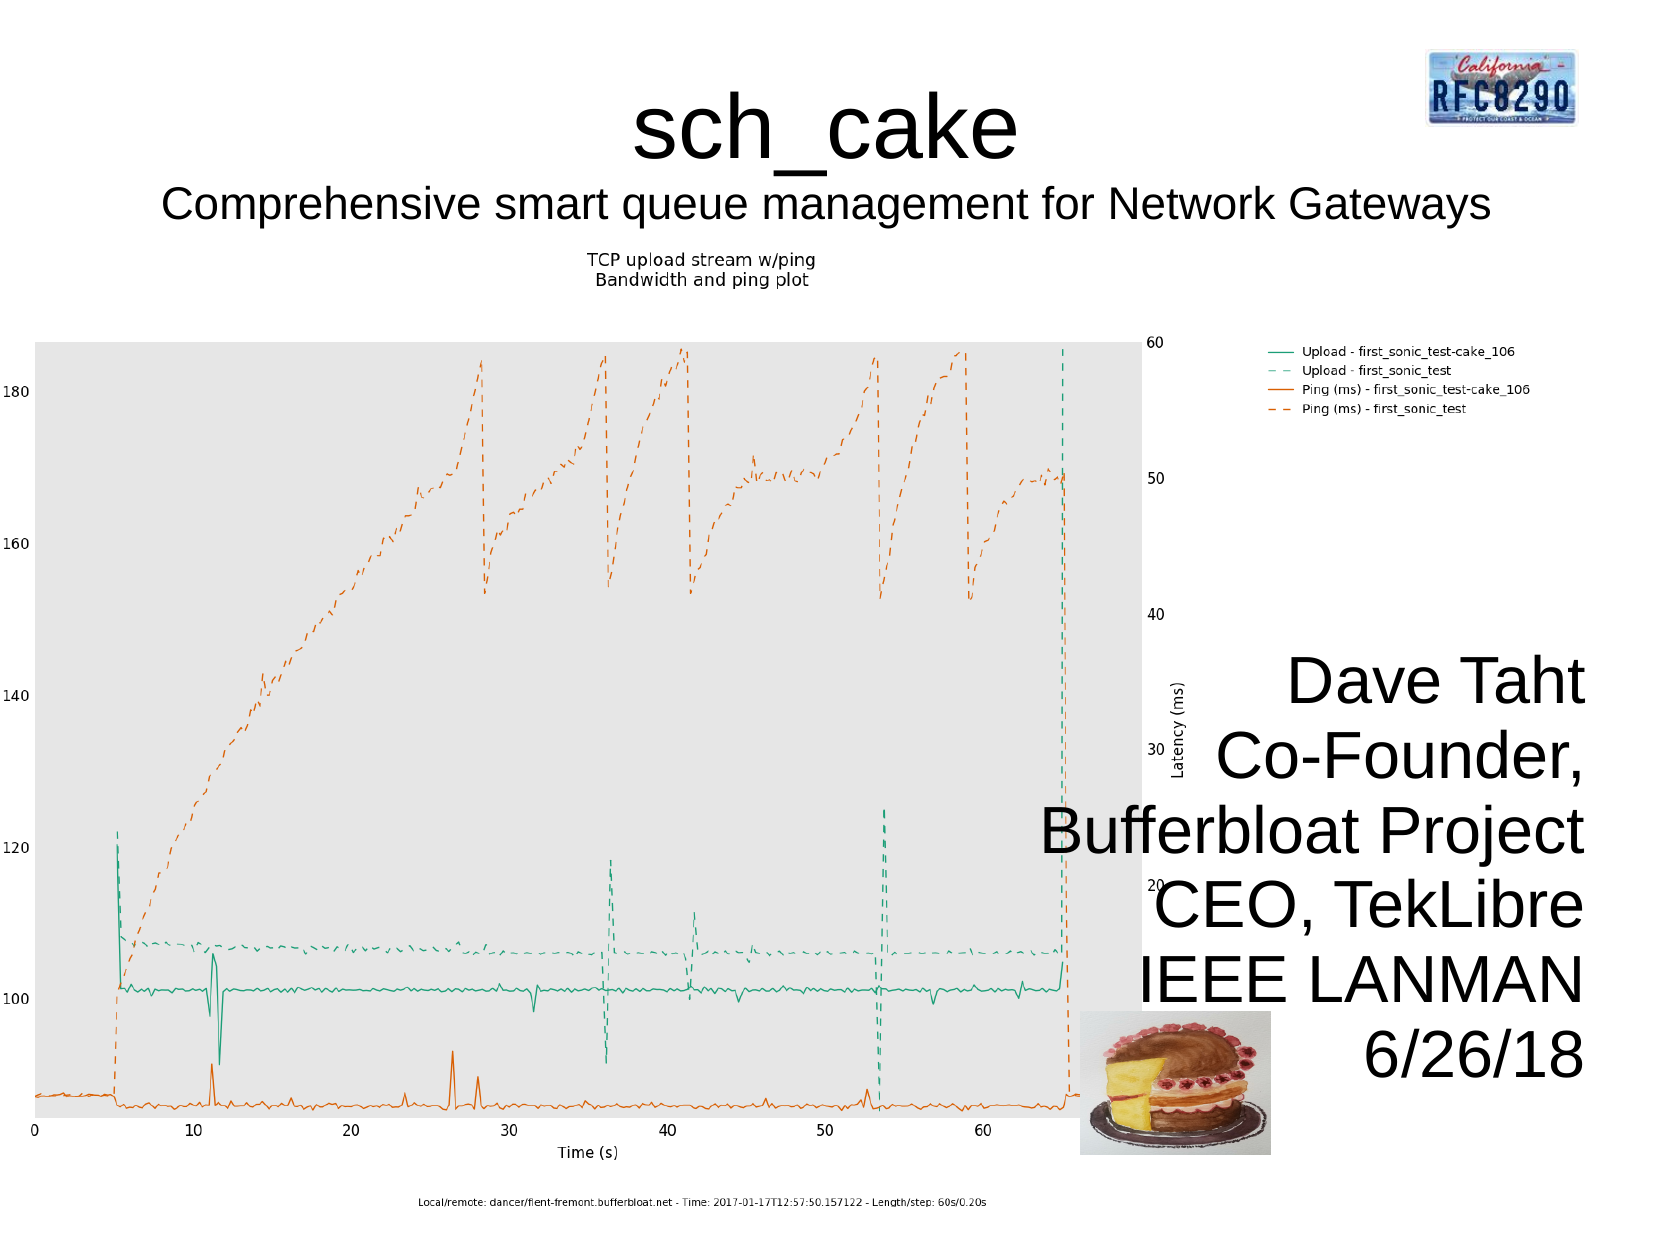

# sch_cake Comprehensive smart queue management for Network Gateways
Dave Taht
Co-Founder, Bufferbloat Project
CEO, TekLibre
IEEE LANMAN 6/26/18